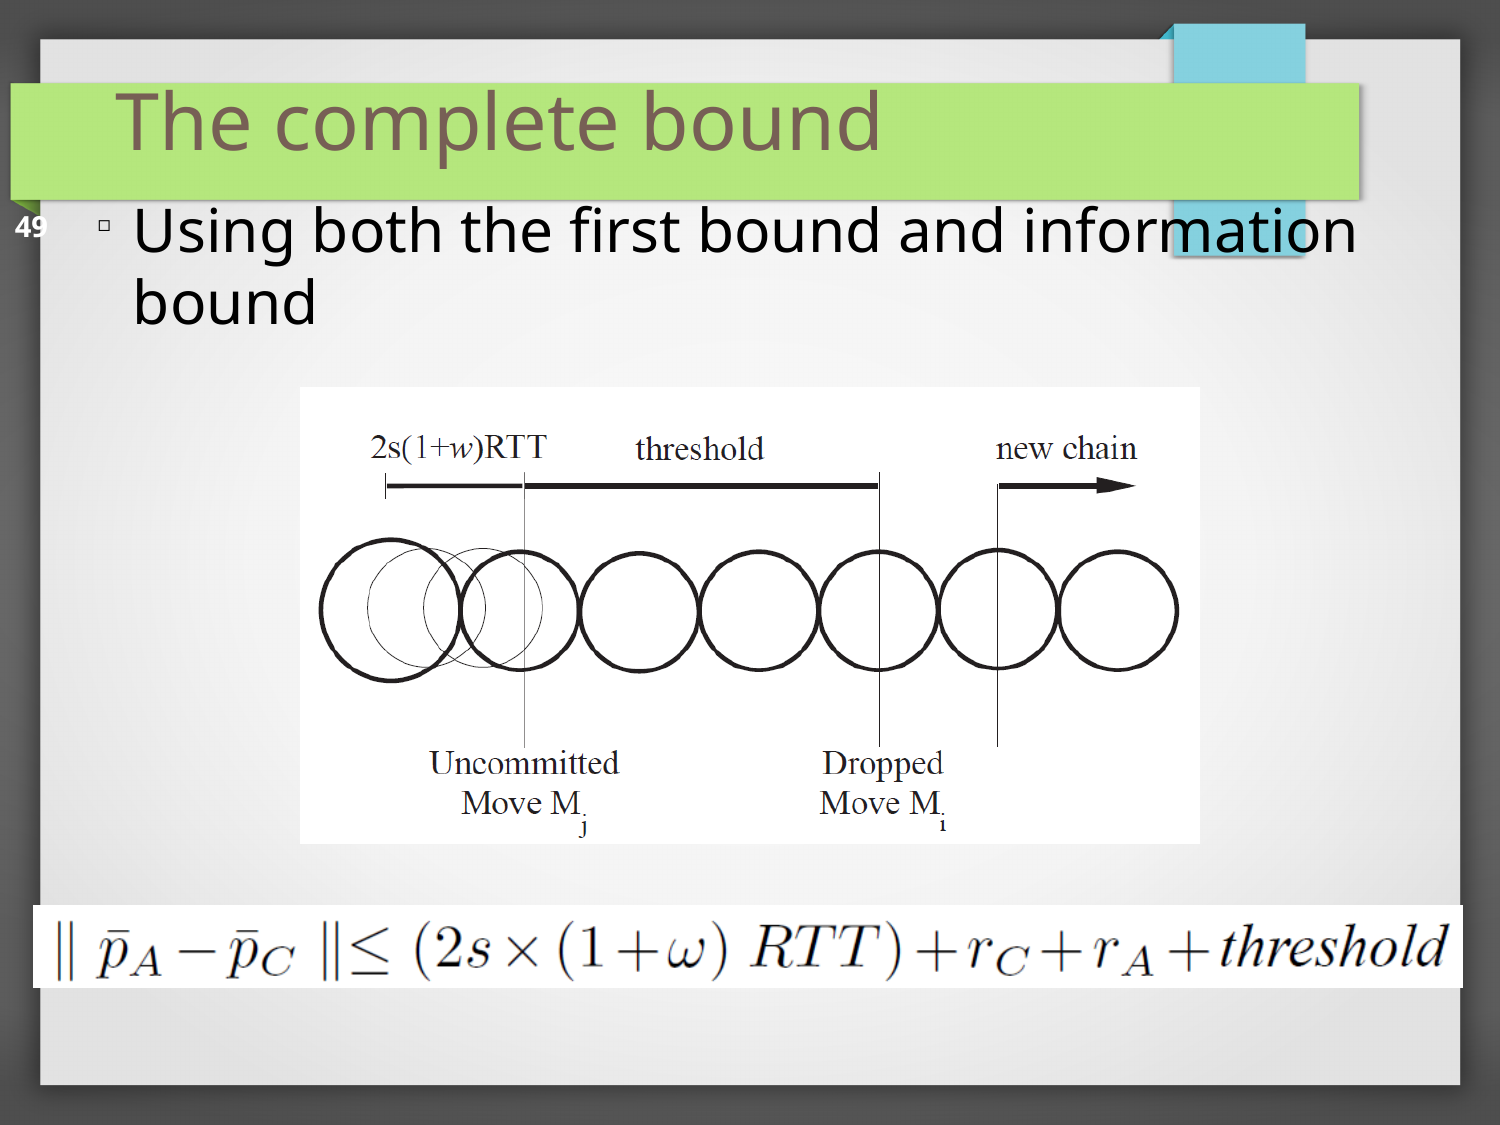

The complete bound
Using both the first bound and information bound